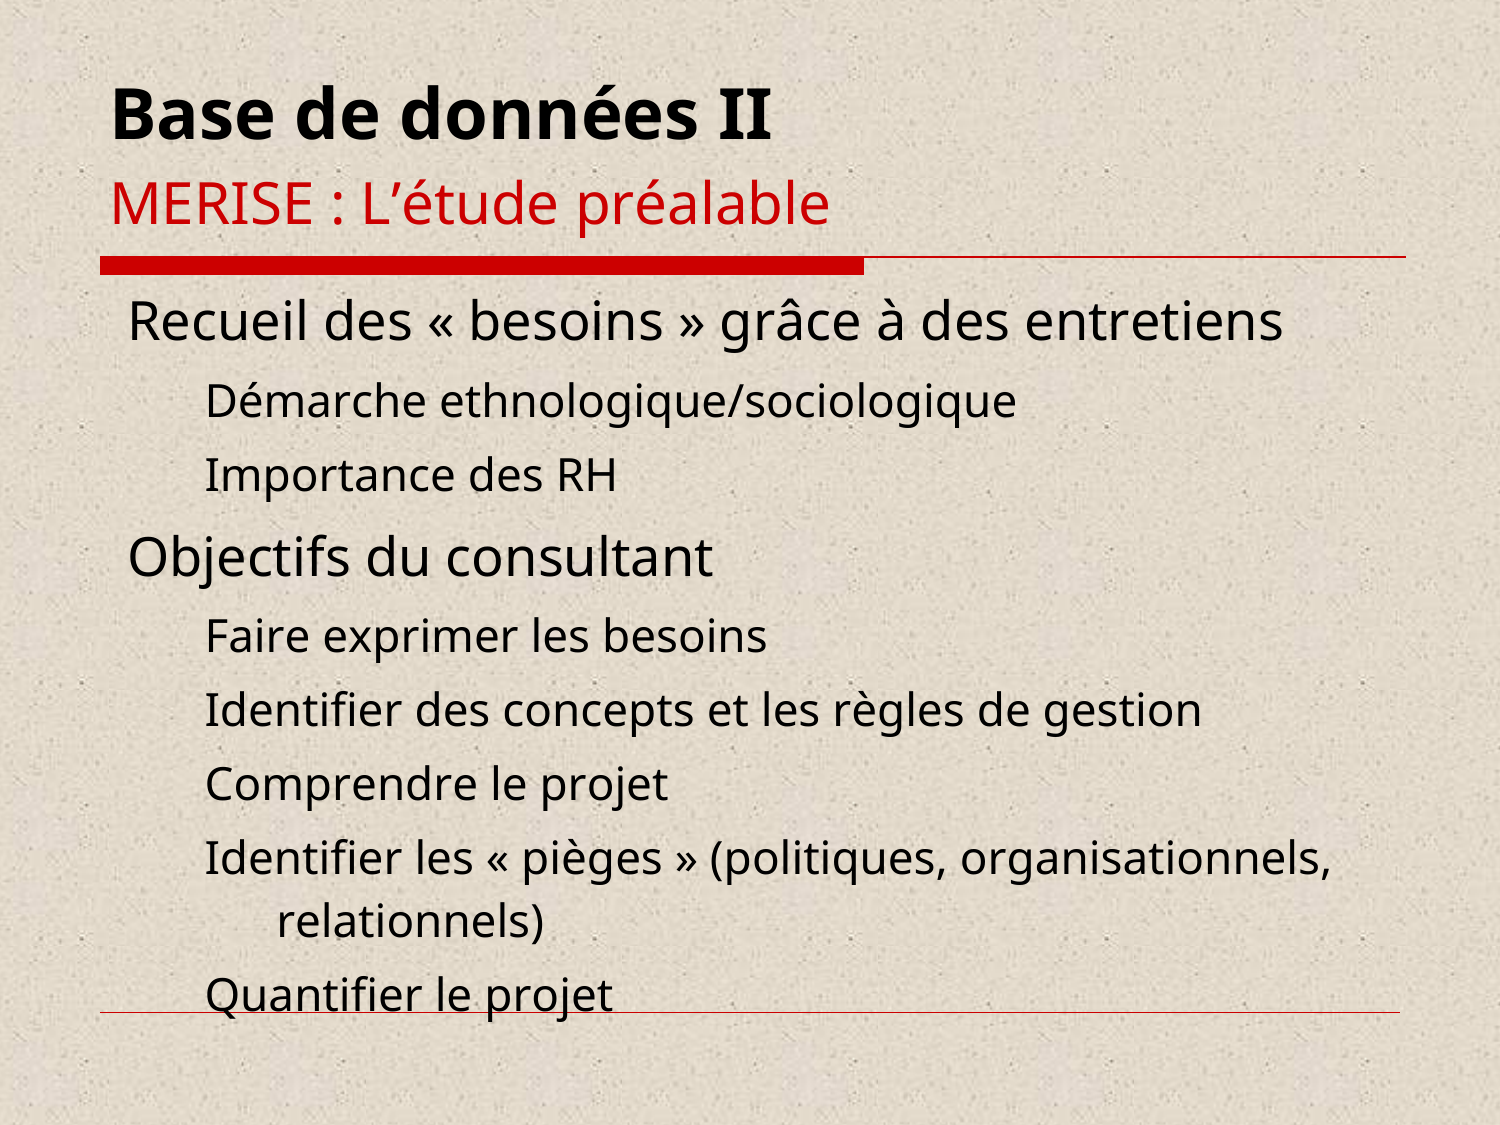

Base de données II
MERISE : L’étude préalable
# Recueil des « besoins » grâce à des entretiens
Démarche ethnologique/sociologique
Importance des RH
Objectifs du consultant
Faire exprimer les besoins
Identifier des concepts et les règles de gestion
Comprendre le projet
Identifier les « pièges » (politiques, organisationnels, relationnels)
Quantifier le projet